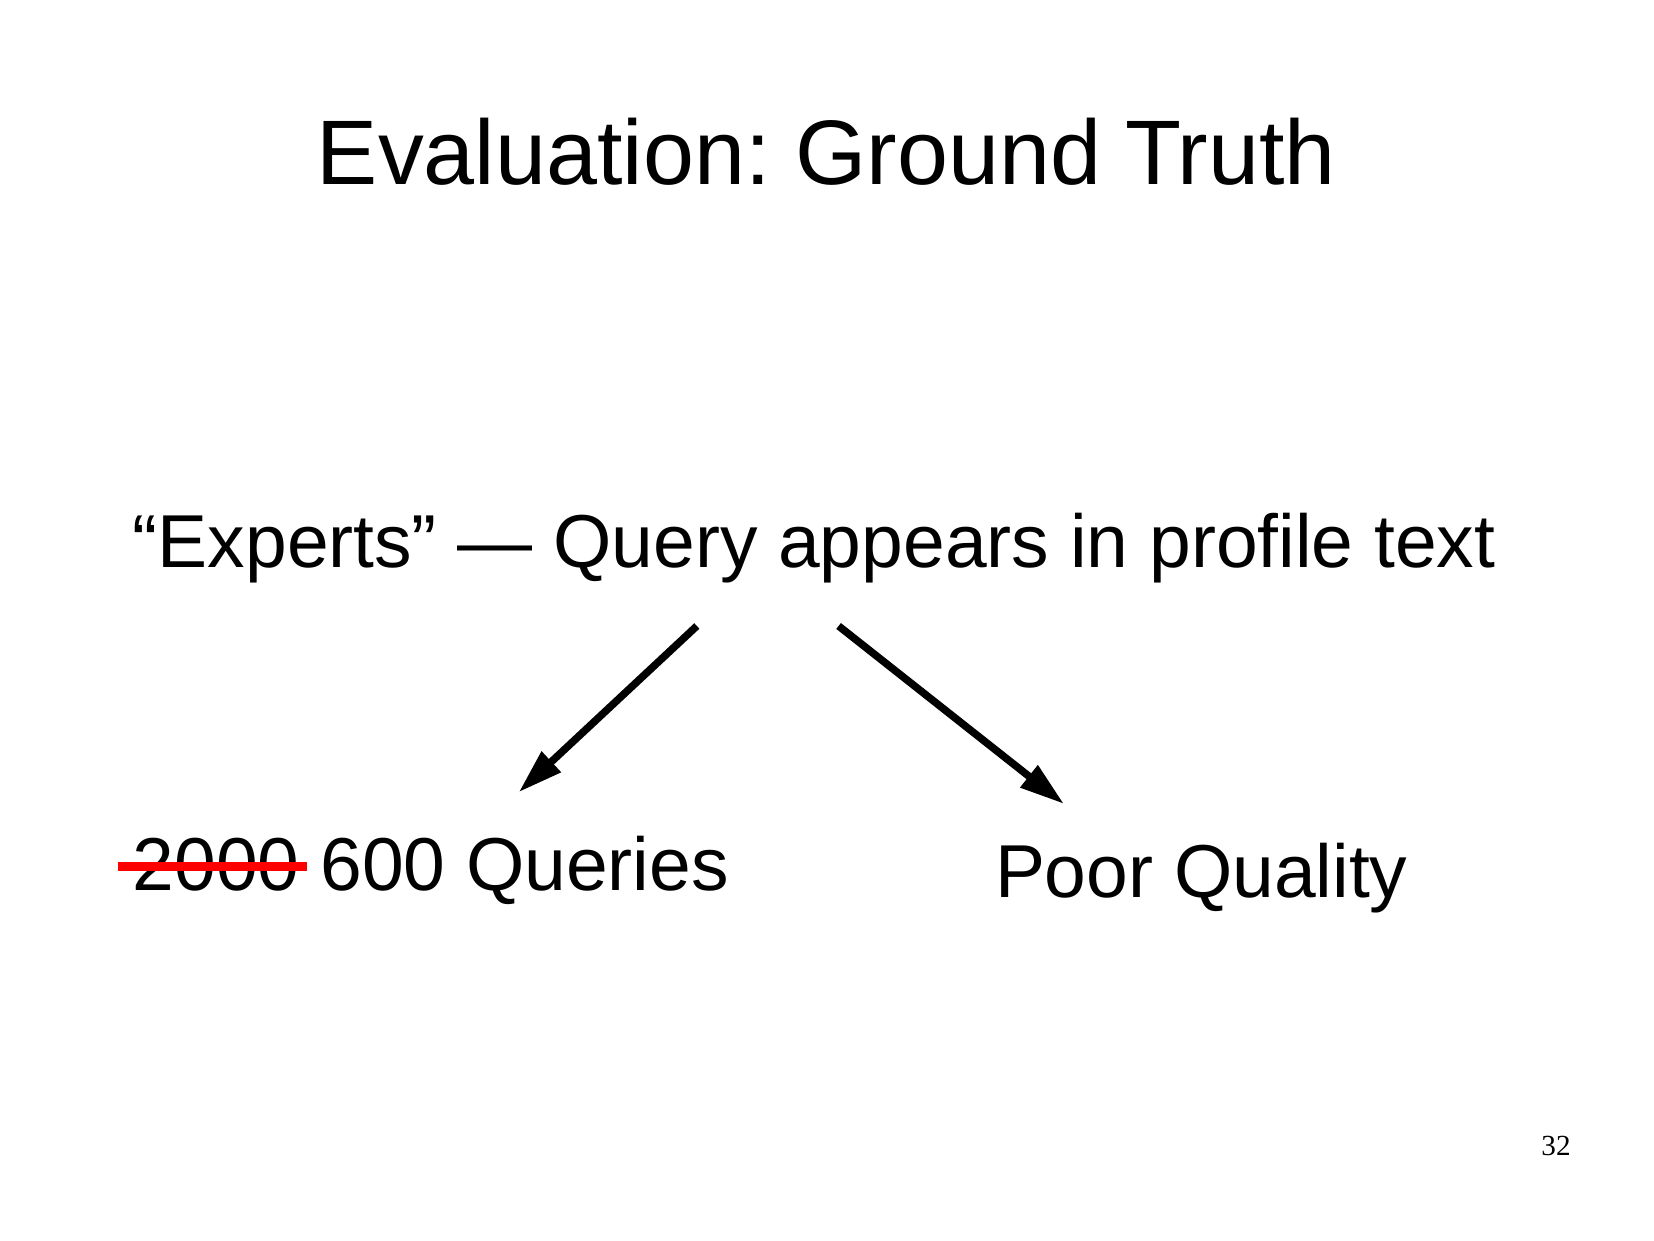

# Evaluation: Ground Truth
“Experts” — Query appears in profile text
2000 600 Queries
Poor Quality
32